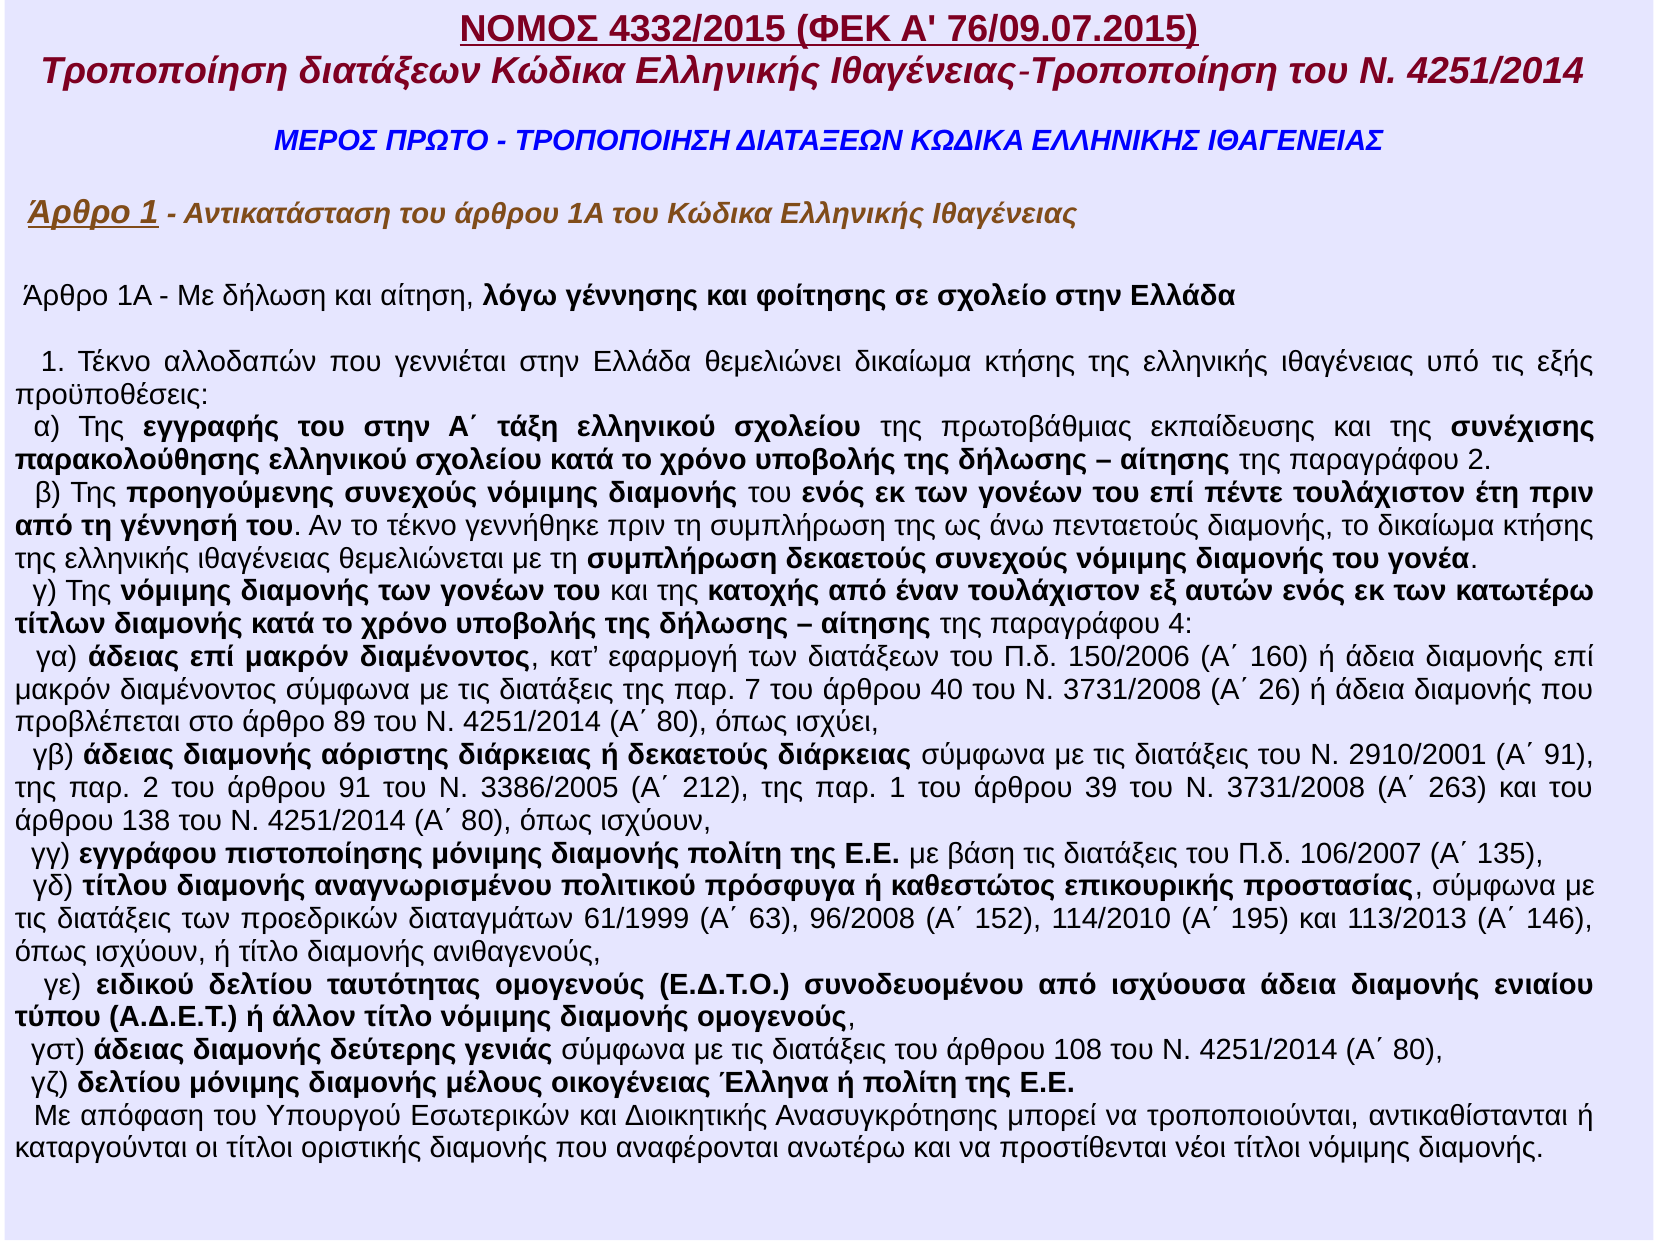

NOMOΣ 4332/2015 (ΦΕΚ Α' 76/09.07.2015)
 Τροποποίηση διατάξεων Κώδικα Ελληνικής Ιθαγένειας-Τροποποίηση του Ν. 4251/2014
ΜΕΡΟΣ ΠΡΩΤΟ - ΤΡΟΠΟΠΟΙΗΣΗ ΔΙΑΤΑΞΕΩΝ ΚΩΔΙΚΑ ΕΛΛΗΝΙΚΗΣ ΙΘΑΓΕΝΕΙΑΣ
 Άρθρο 1 - Αντικατάσταση του άρθρου 1Α του Κώδικα Ελληνικής Ιθαγένειας
 Άρθρο 1Α - Με δήλωση και αίτηση, λόγω γέννησης και φοίτησης σε σχολείο στην Ελλάδα
 1. Τέκνο αλλοδαπών που γεννιέται στην Ελλάδα θεμελιώνει δικαίωμα κτήσης της ελληνικής ιθαγένειας υπό τις εξής προϋποθέσεις:
 α) Της εγγραφής του στην Α΄ τάξη ελληνικού σχολείου της πρωτοβάθμιας εκπαίδευσης και της συνέχισης παρακολούθησης ελληνικού σχολείου κατά το χρόνο υποβολής της δήλωσης – αίτησης της παραγράφου 2.
 β) Της προηγούμενης συνεχούς νόμιμης διαμονής του ενός εκ των γονέων του επί πέντε τουλάχιστον έτη πριν από τη γέννησή του. Αν το τέκνο γεννήθηκε πριν τη συμπλήρωση της ως άνω πενταετούς διαμονής, το δικαίωμα κτήσης της ελληνικής ιθαγένειας θεμελιώνεται με τη συμπλήρωση δεκαετούς συνεχούς νόμιμης διαμονής του γονέα.
 γ) Της νόμιμης διαμονής των γονέων του και της κατοχής από έναν τουλάχιστον εξ αυτών ενός εκ των κατωτέρω τίτλων διαμονής κατά το χρόνο υποβολής της δήλωσης – αίτησης της παραγράφου 4:
 γα) άδειας επί μακρόν διαμένοντος, κατ’ εφαρμογή των διατάξεων του Π.δ. 150/2006 (Α΄ 160) ή άδεια διαμονής επί μακρόν διαμένοντος σύμφωνα με τις διατάξεις της παρ. 7 του άρθρου 40 του Ν. 3731/2008 (Α΄ 26) ή άδεια διαμονής που προβλέπεται στο άρθρο 89 του Ν. 4251/2014 (Α΄ 80), όπως ισχύει,
 γβ) άδειας διαμονής αόριστης διάρκειας ή δεκαετούς διάρκειας σύμφωνα με τις διατάξεις του Ν. 2910/2001 (Α΄ 91), της παρ. 2 του άρθρου 91 του Ν. 3386/2005 (Α΄ 212), της παρ. 1 του άρθρου 39 του Ν. 3731/2008 (Α΄ 263) και του άρθρου 138 του Ν. 4251/2014 (Α΄ 80), όπως ισχύουν,
 γγ) εγγράφου πιστοποίησης μόνιμης διαμονής πολίτη της Ε.Ε. με βάση τις διατάξεις του Π.δ. 106/2007 (Α΄ 135),
 γδ) τίτλου διαμονής αναγνωρισμένου πολιτικού πρόσφυγα ή καθεστώτος επικουρικής προστασίας, σύμφωνα με τις διατάξεις των προεδρικών διαταγμάτων 61/1999 (Α΄ 63), 96/2008 (Α΄ 152), 114/2010 (Α΄ 195) και 113/2013 (Α΄ 146), όπως ισχύουν, ή τίτλο διαμονής ανιθαγενούς,
 γε) ειδικού δελτίου ταυτότητας ομογενούς (Ε.Δ.Τ.Ο.) συνοδευομένου από ισχύουσα άδεια διαμονής ενιαίου τύπου (Α.Δ.Ε.Τ.) ή άλλον τίτλο νόμιμης διαμονής ομογενούς,
 γστ) άδειας διαμονής δεύτερης γενιάς σύμφωνα με τις διατάξεις του άρθρου 108 του Ν. 4251/2014 (Α΄ 80),
 γζ) δελτίου μόνιμης διαμονής μέλους οικογένειας Έλληνα ή πολίτη της Ε.Ε.
 Με απόφαση του Υπουργού Εσωτερικών και Διοικητικής Ανασυγκρότησης μπορεί να τροποποιούνται, αντικαθίστανται ή καταργούνται οι τίτλοι οριστικής διαμονής που αναφέρονται ανωτέρω και να προστίθενται νέοι τίτλοι νόμιμης διαμονής.